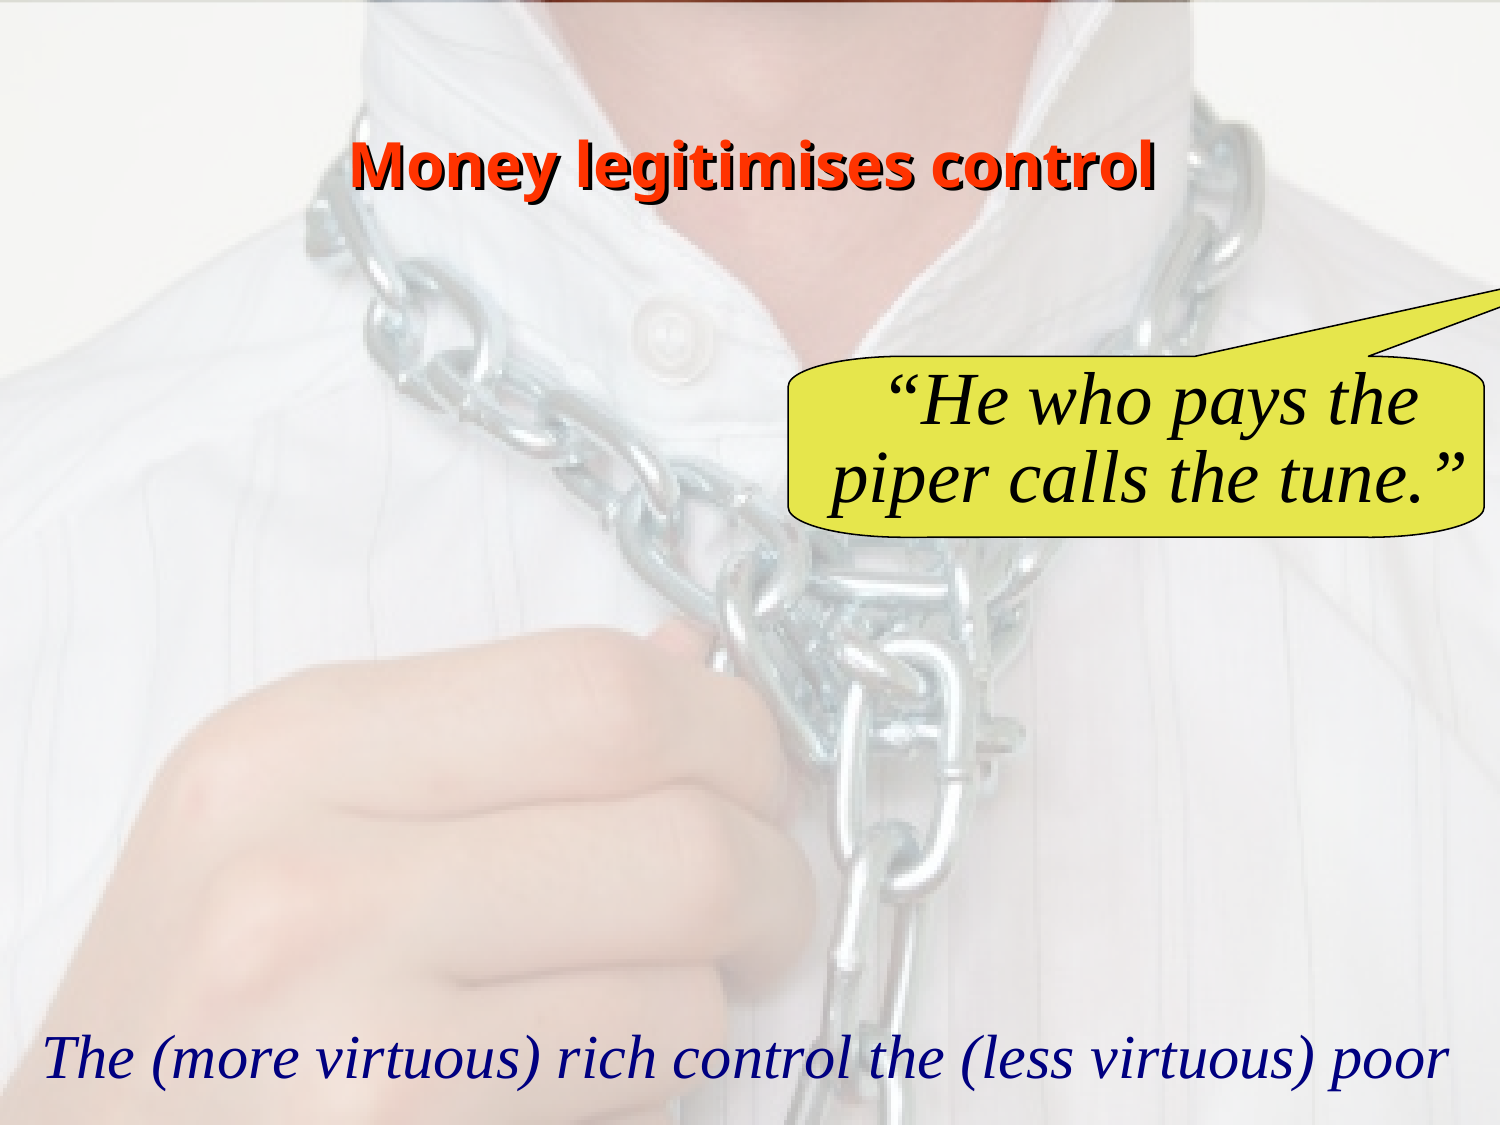

Money legitimises control
“He who pays the piper calls the tune.”
 The (more virtuous) rich control the (less virtuous) poor